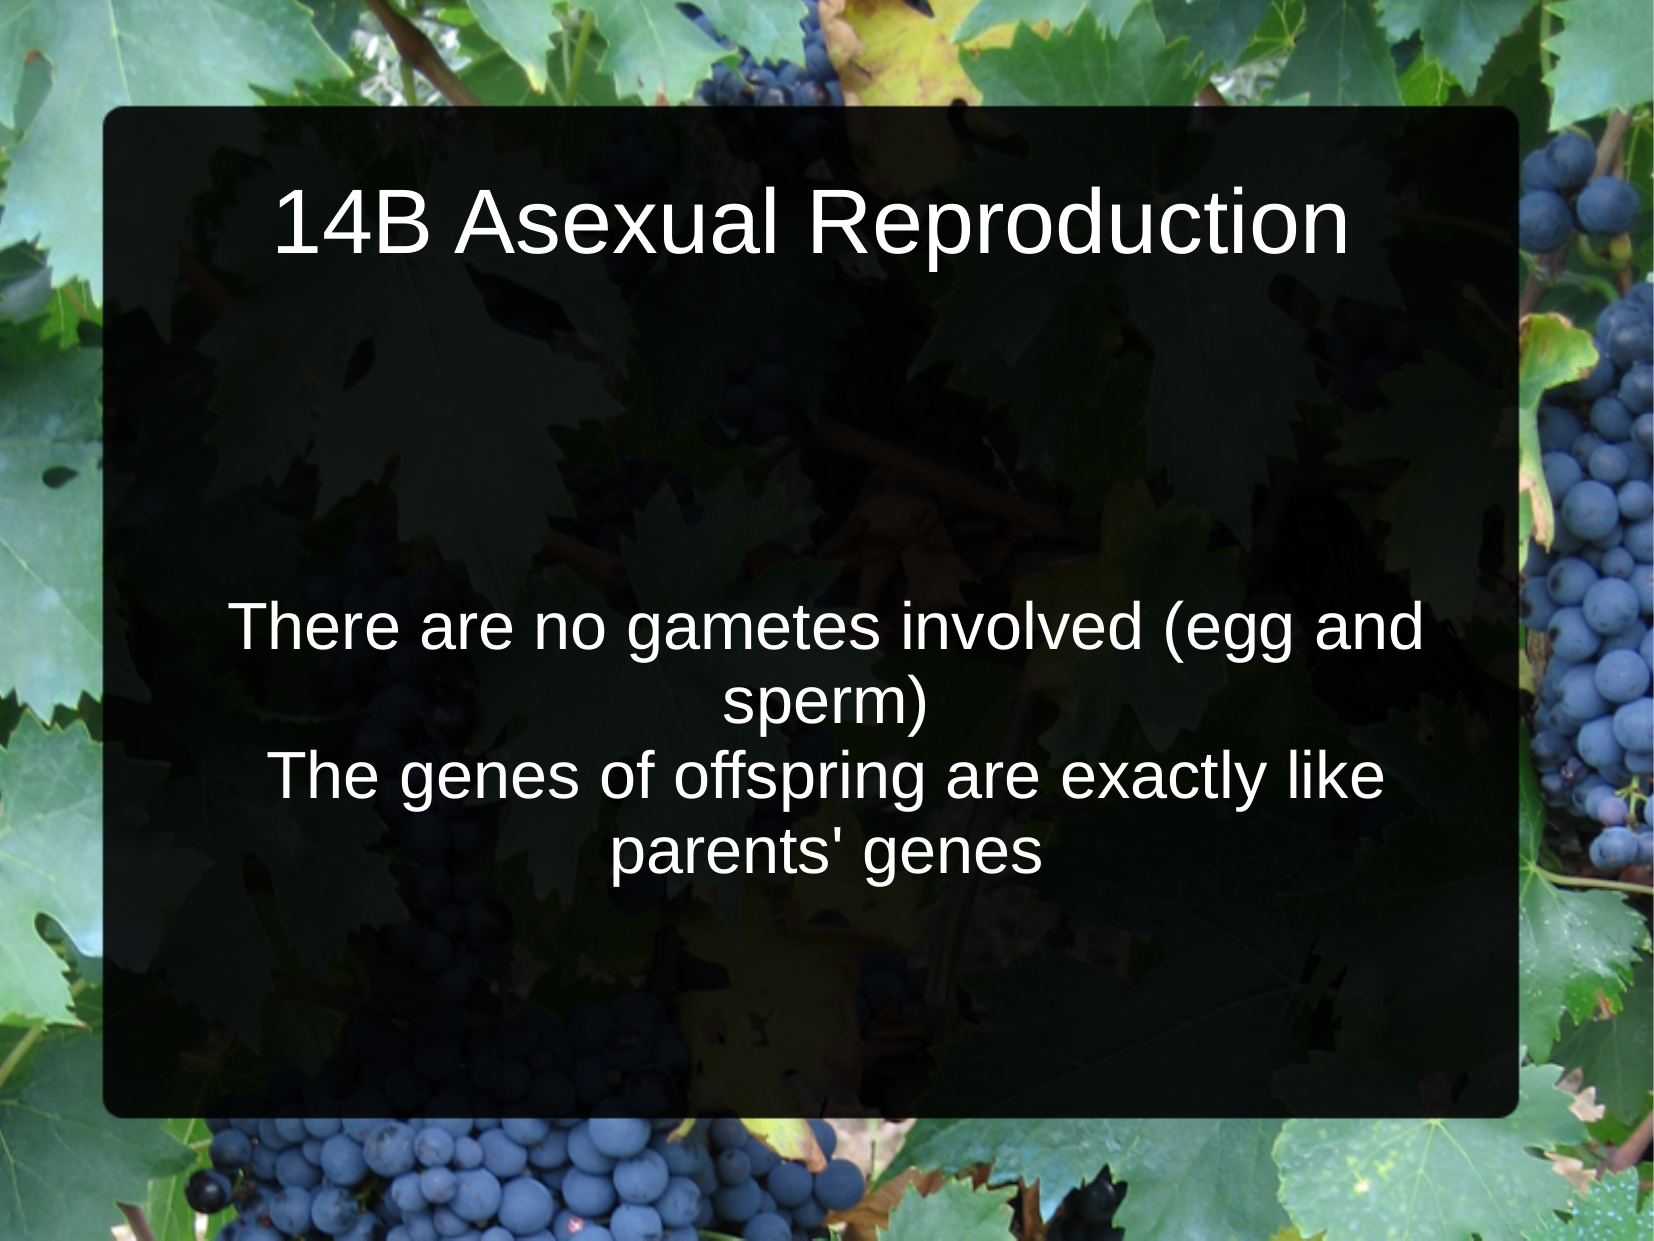

# 14B Asexual Reproduction
There are no gametes involved (egg and sperm)
The genes of offspring are exactly like parents' genes